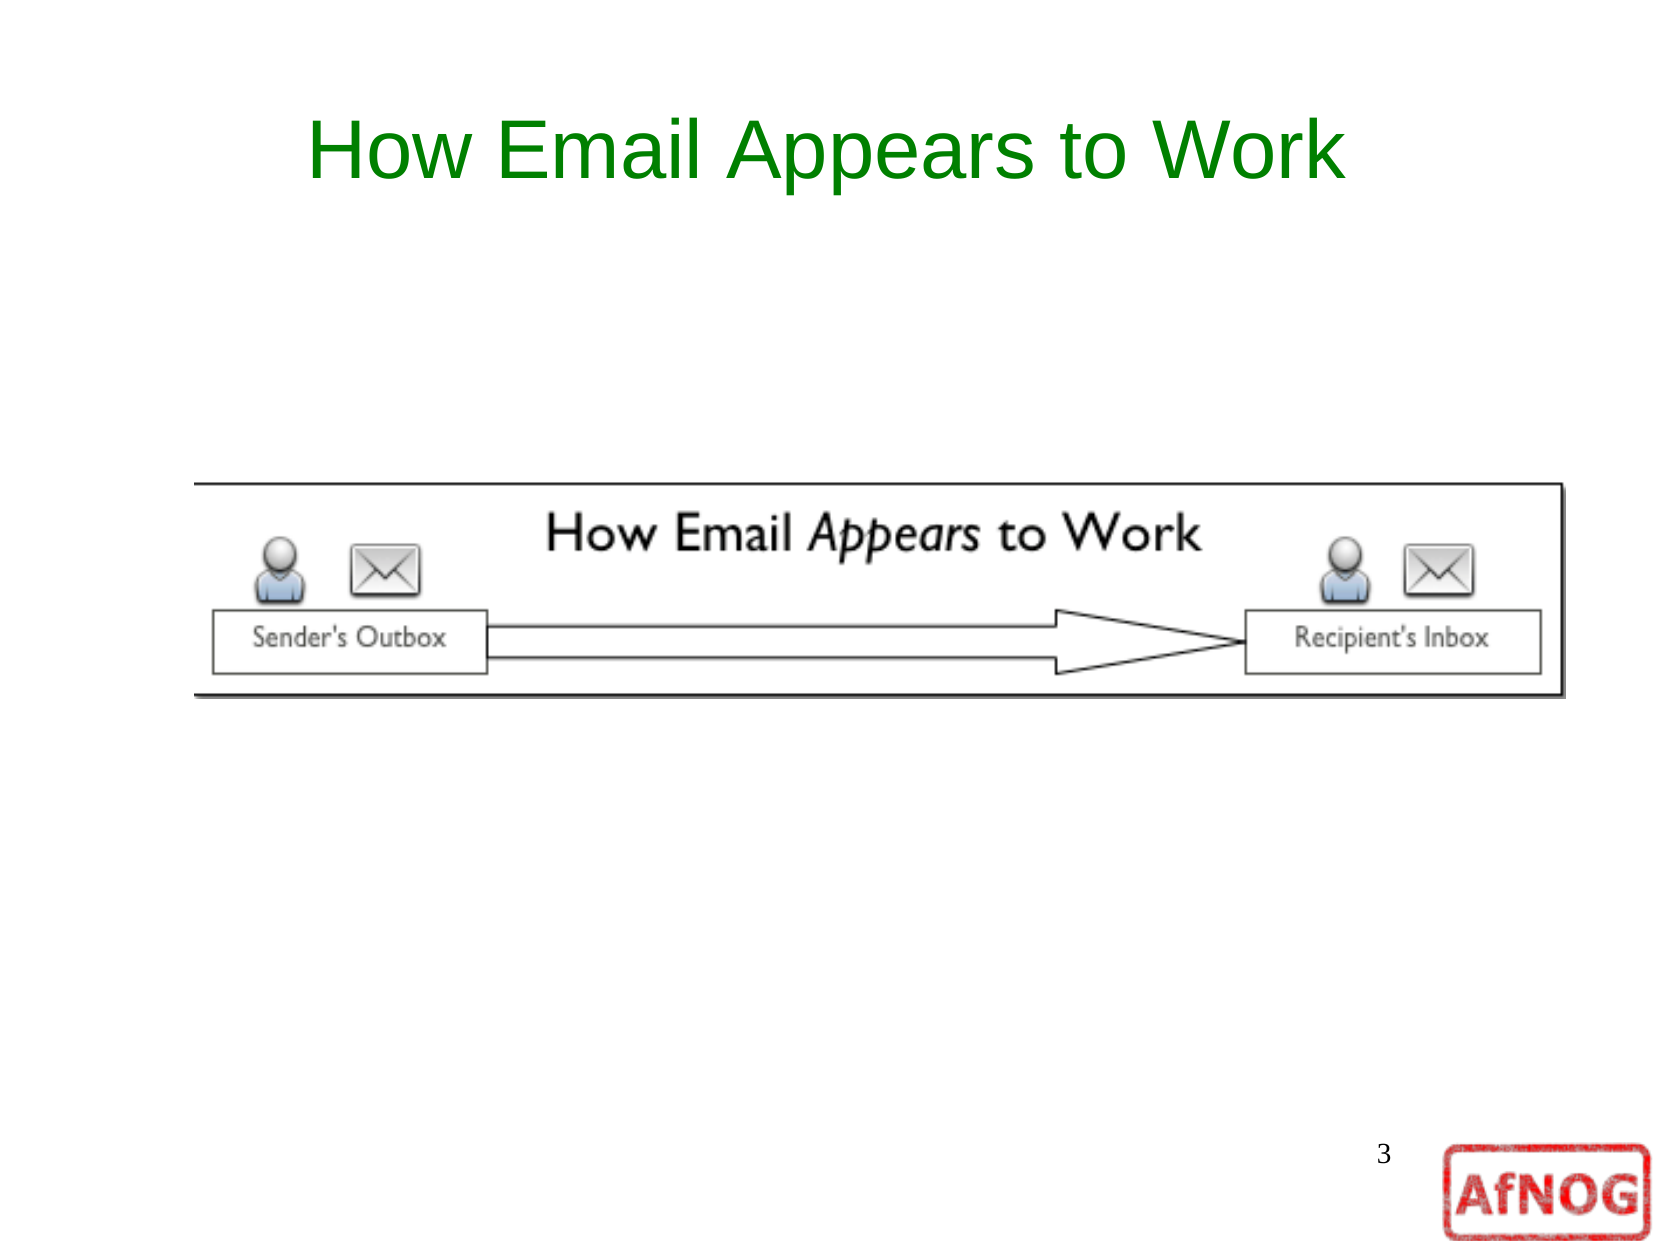

# How Email Appears to Work
3